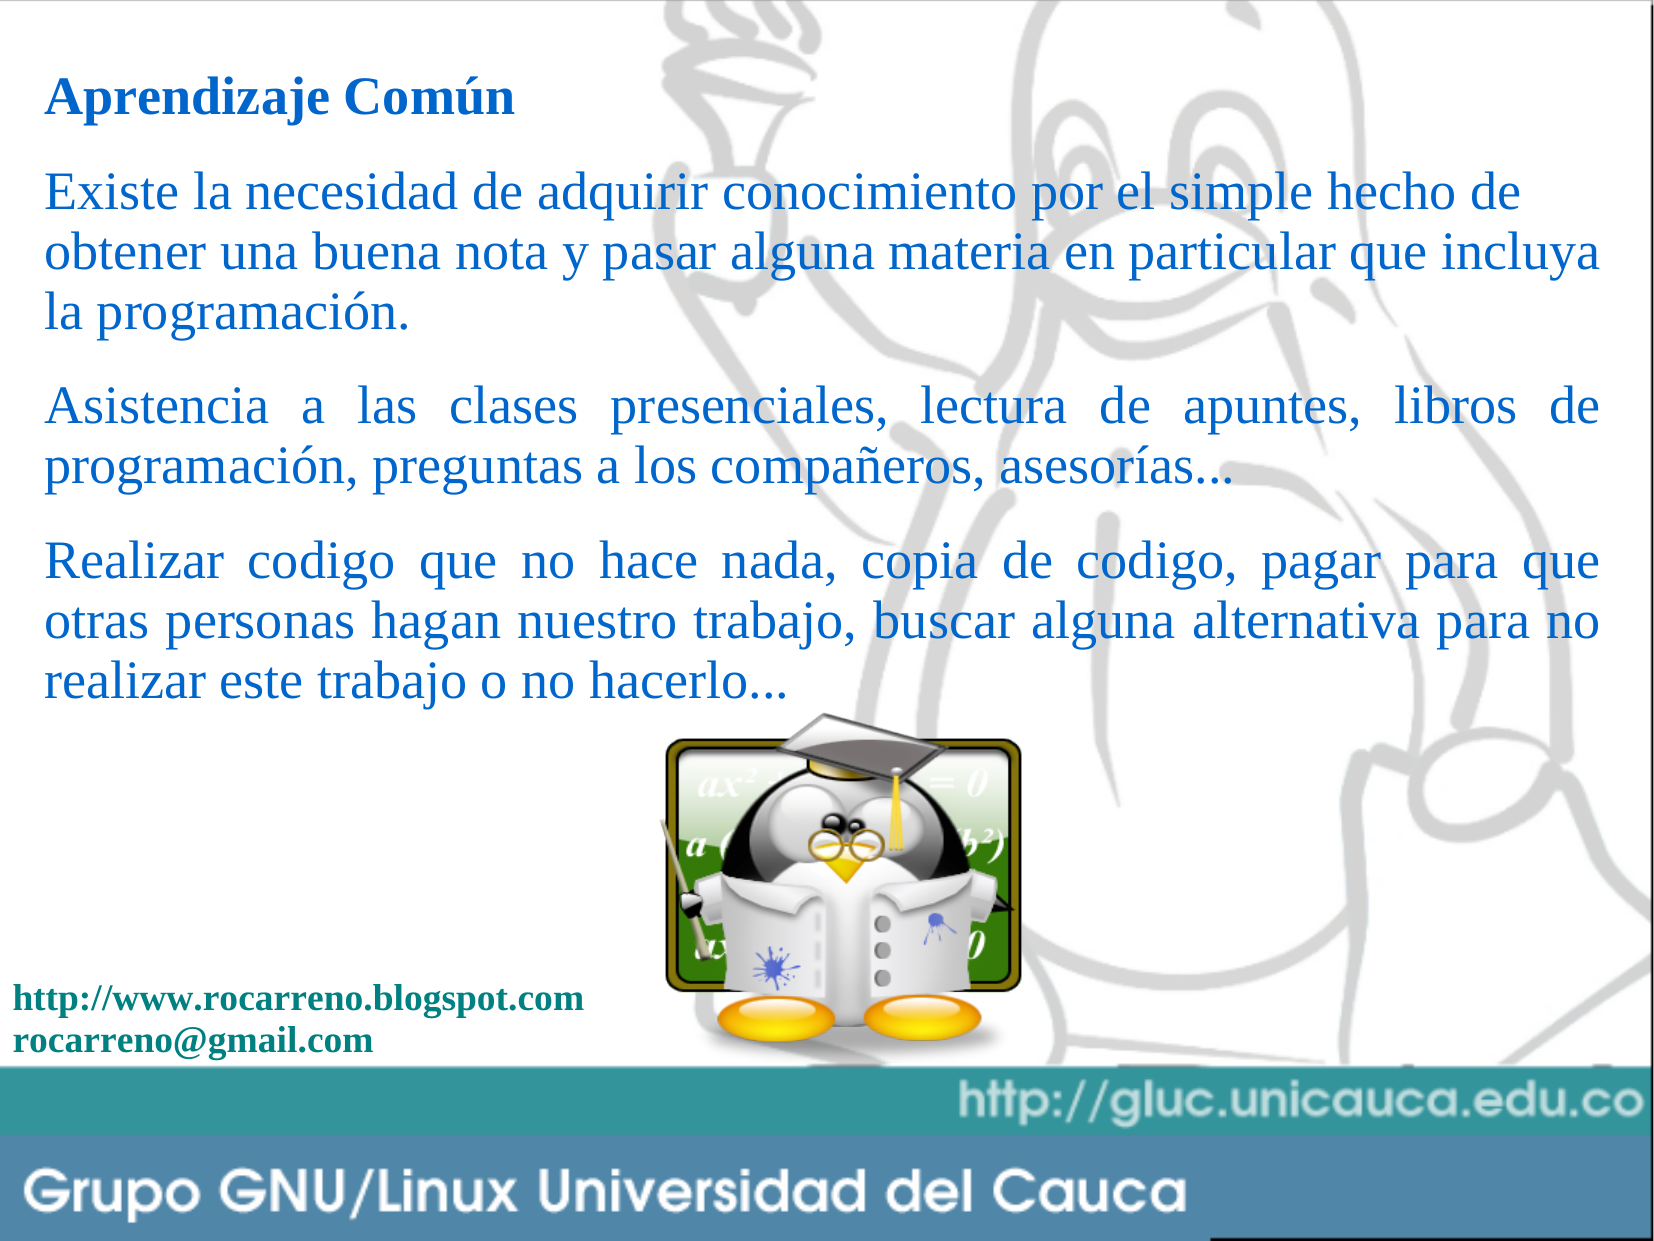

Aprendizaje Común
Existe la necesidad de adquirir conocimiento por el simple hecho de obtener una buena nota y pasar alguna materia en particular que incluya la programación.
Asistencia a las clases presenciales, lectura de apuntes, libros de programación, preguntas a los compañeros, asesorías...
Realizar codigo que no hace nada, copia de codigo, pagar para que otras personas hagan nuestro trabajo, buscar alguna alternativa para no realizar este trabajo o no hacerlo...
http://www.rocarreno.blogspot.com
rocarreno@gmail.com